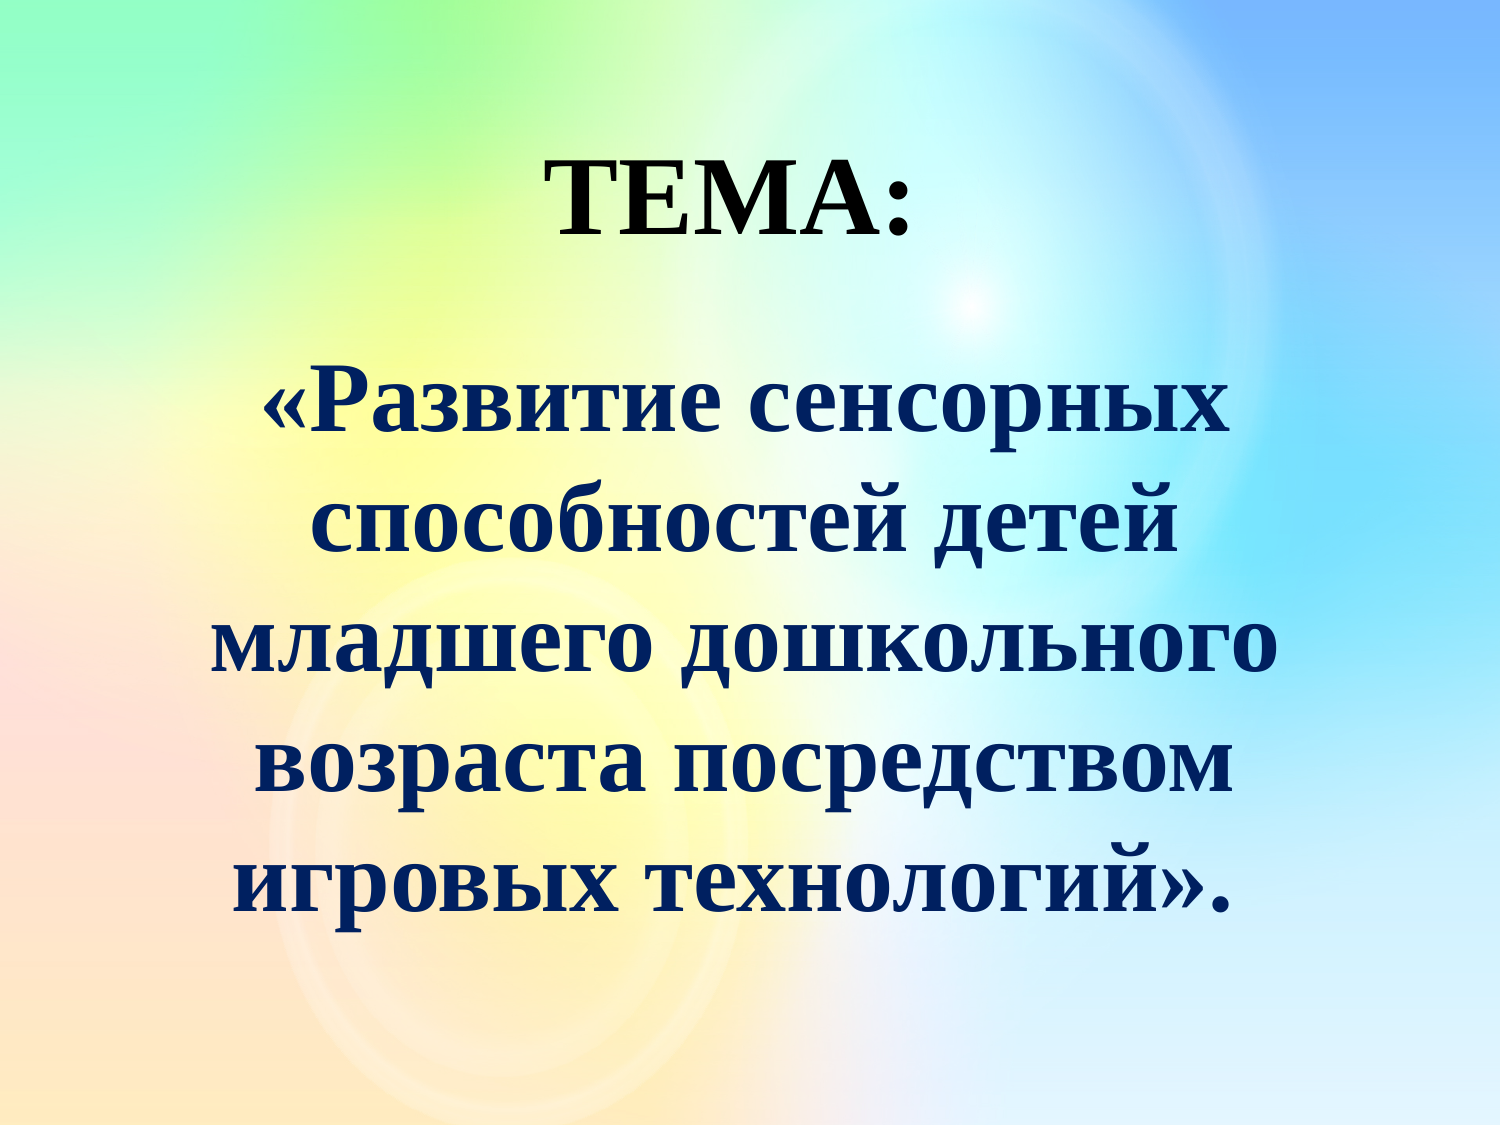

ТЕМА:
«Развитие сенсорных способностей детей младшего дошкольного возраста посредством игровых технологий».